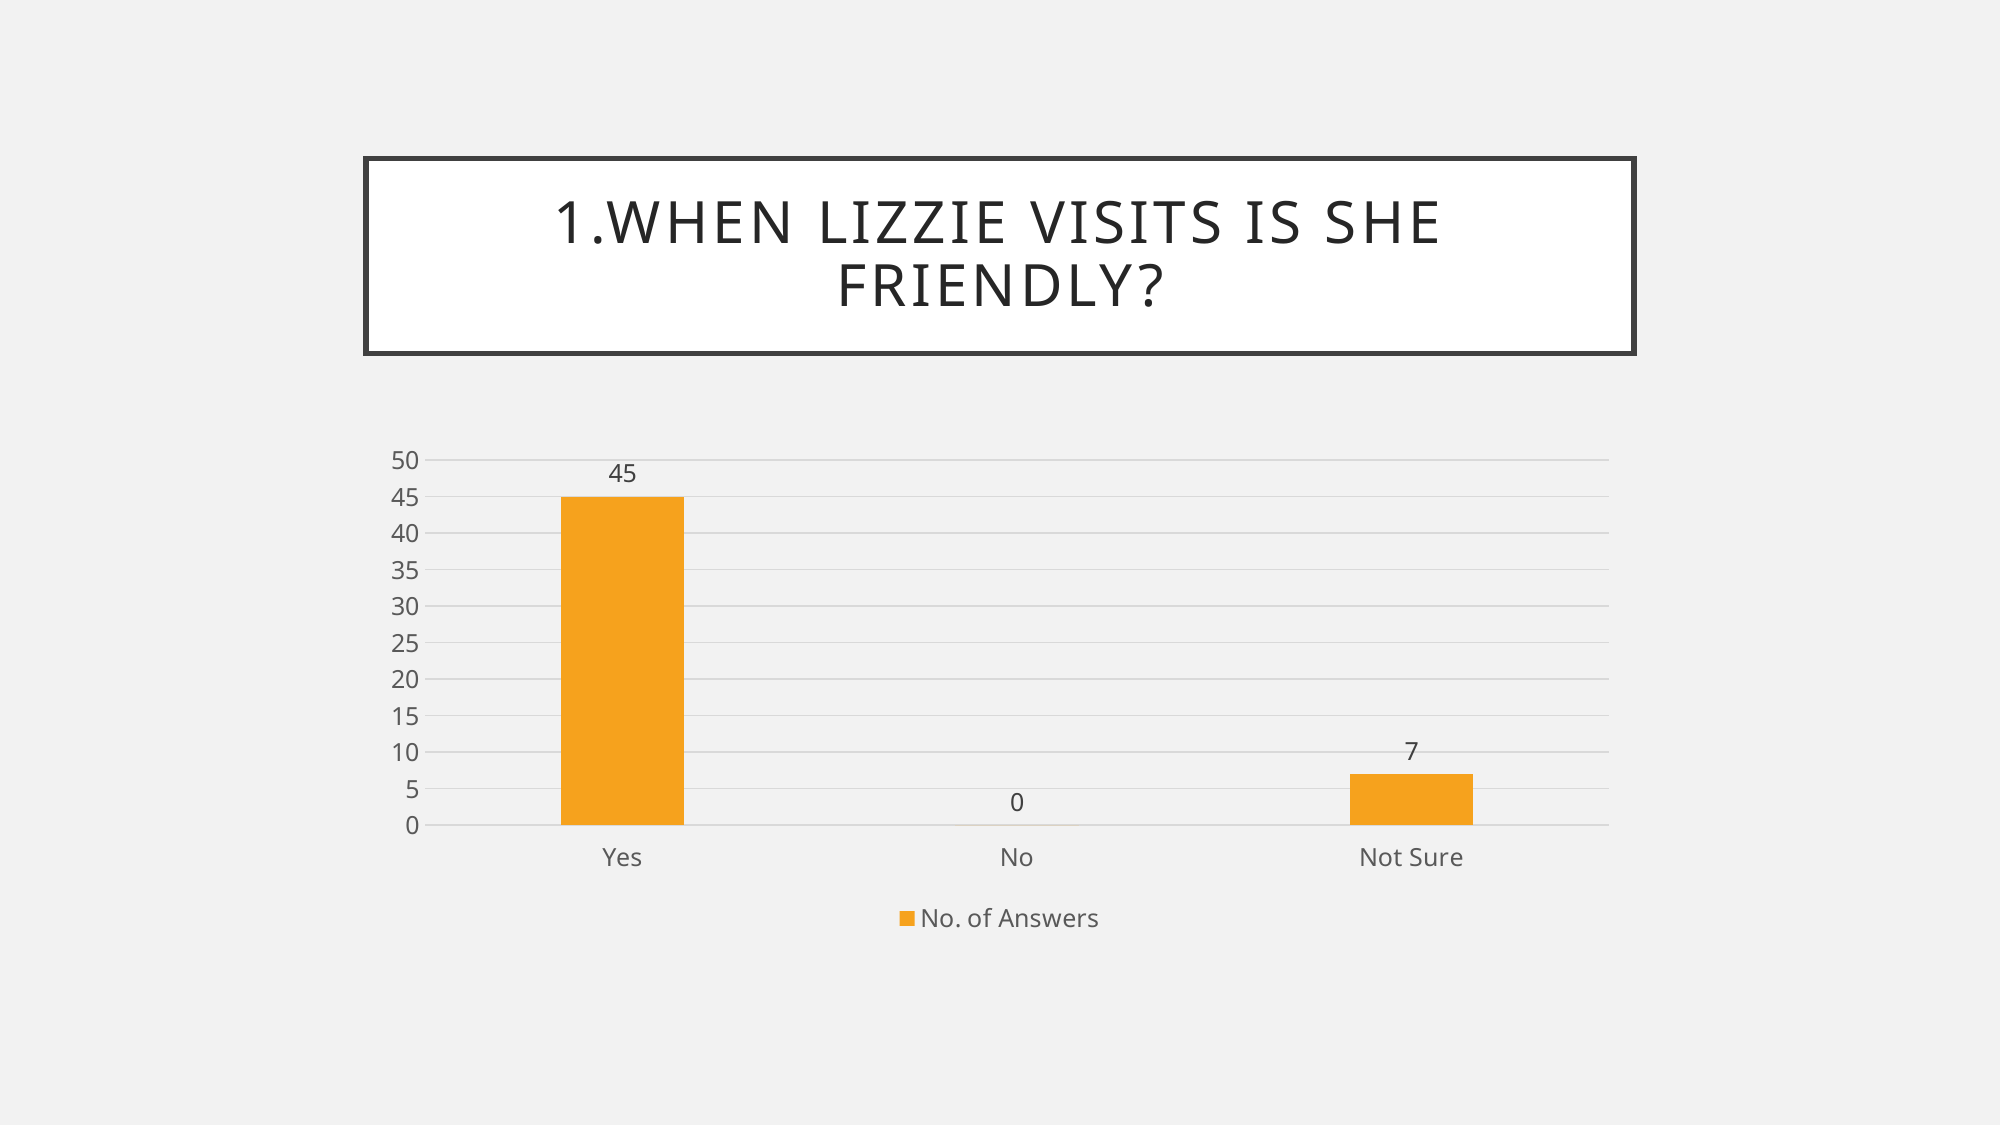

# 1.When lizzie visits is she friendly?
### Chart
| Category | No. of Answers |
|---|---|
| Yes | 45.0 |
| No | 0.0 |
| Not Sure | 7.0 |